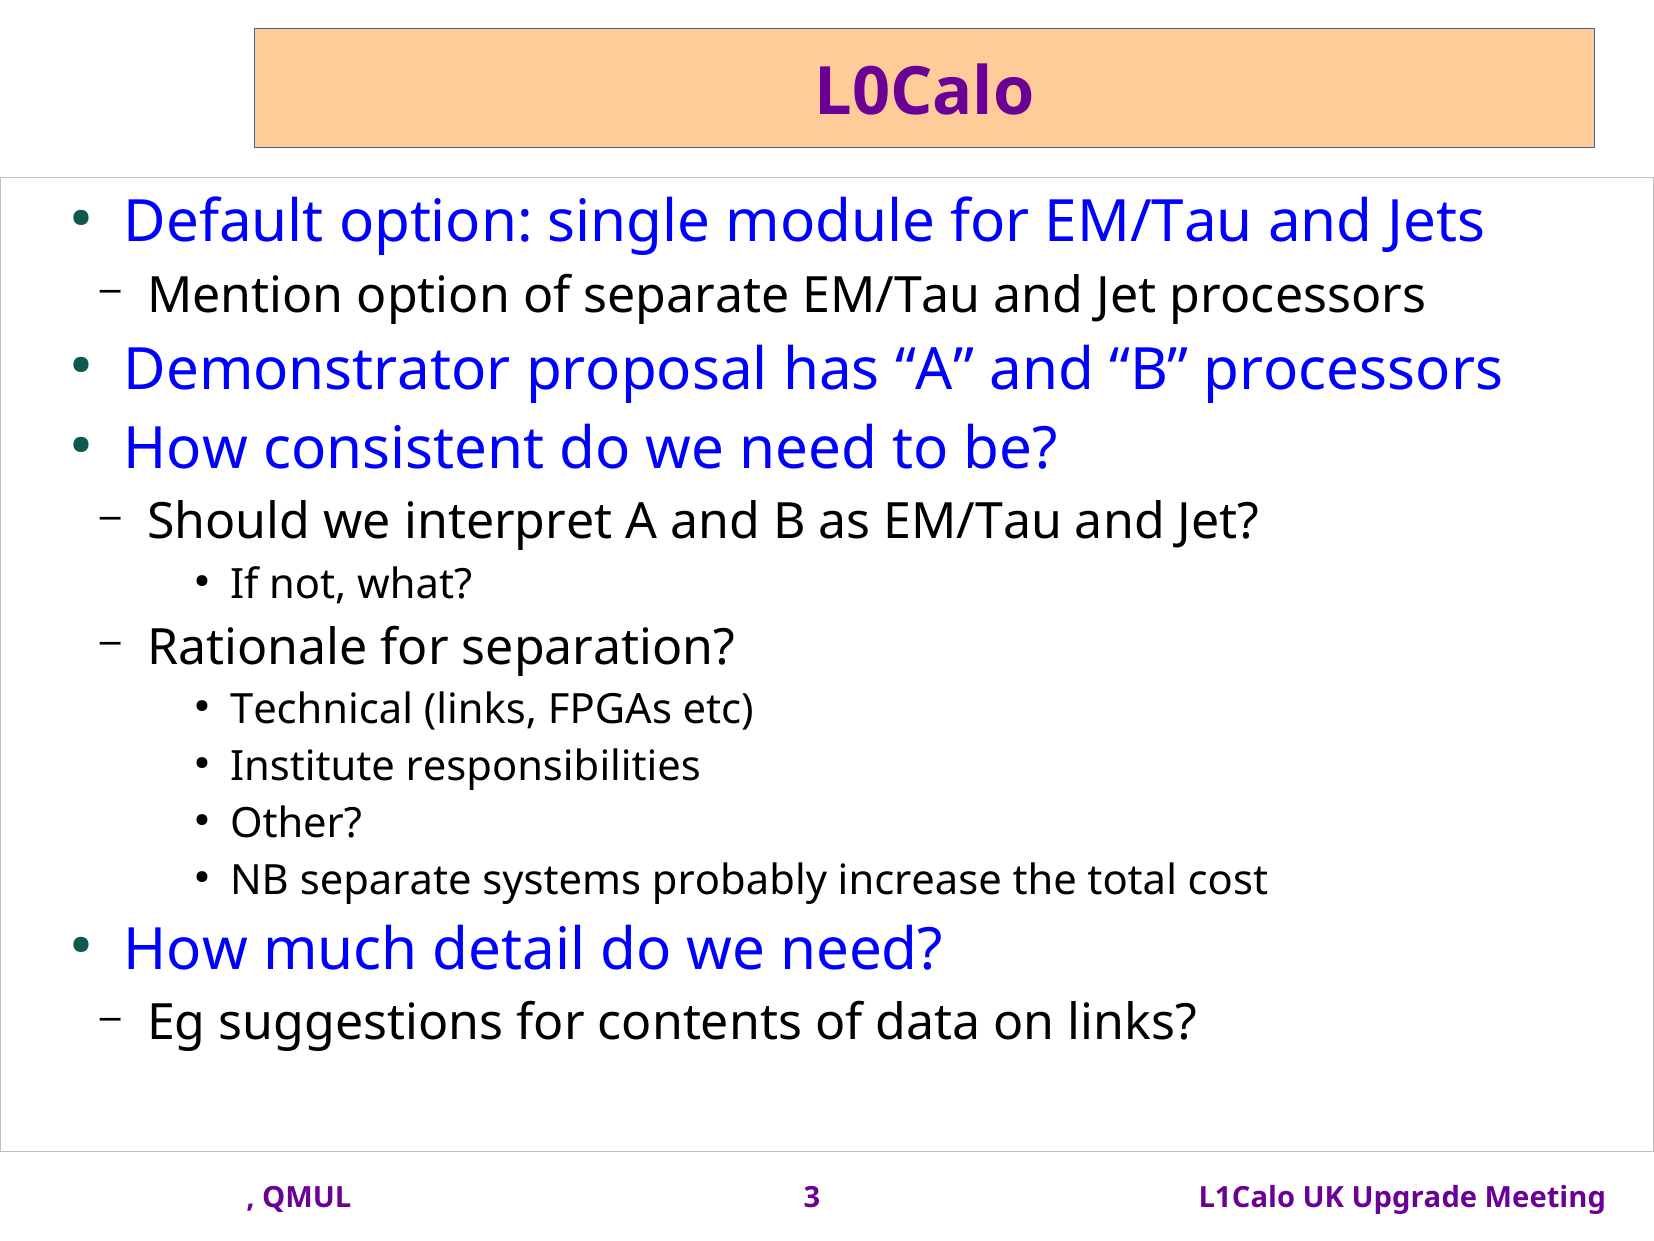

# L0Calo
Default option: single module for EM/Tau and Jets
Mention option of separate EM/Tau and Jet processors
Demonstrator proposal has “A” and “B” processors
How consistent do we need to be?
Should we interpret A and B as EM/Tau and Jet?
If not, what?
Rationale for separation?
Technical (links, FPGAs etc)
Institute responsibilities
Other?
NB separate systems probably increase the total cost
How much detail do we need?
Eg suggestions for contents of data on links?